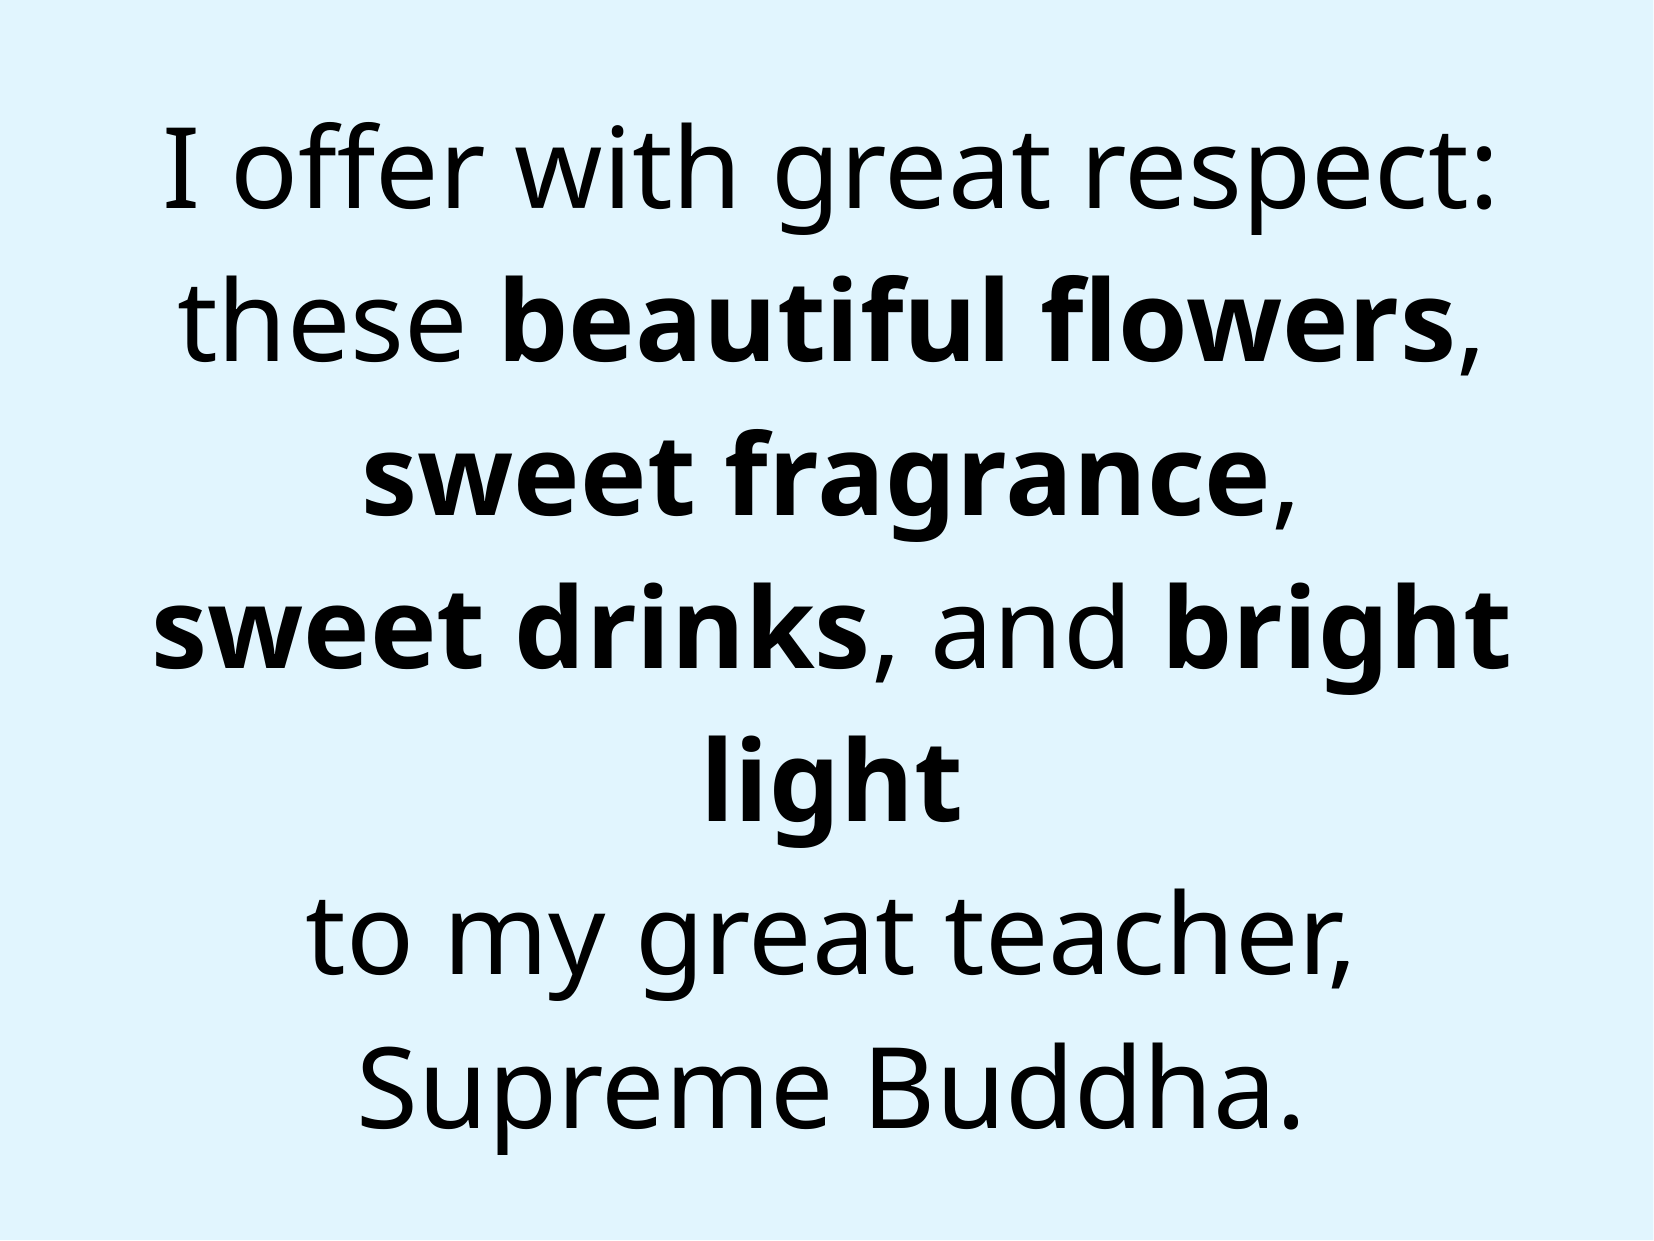

# I offer with great respect:
these beautiful flowers,
sweet fragrance,
sweet drinks, and bright light
to my great teacher,
Supreme Buddha.